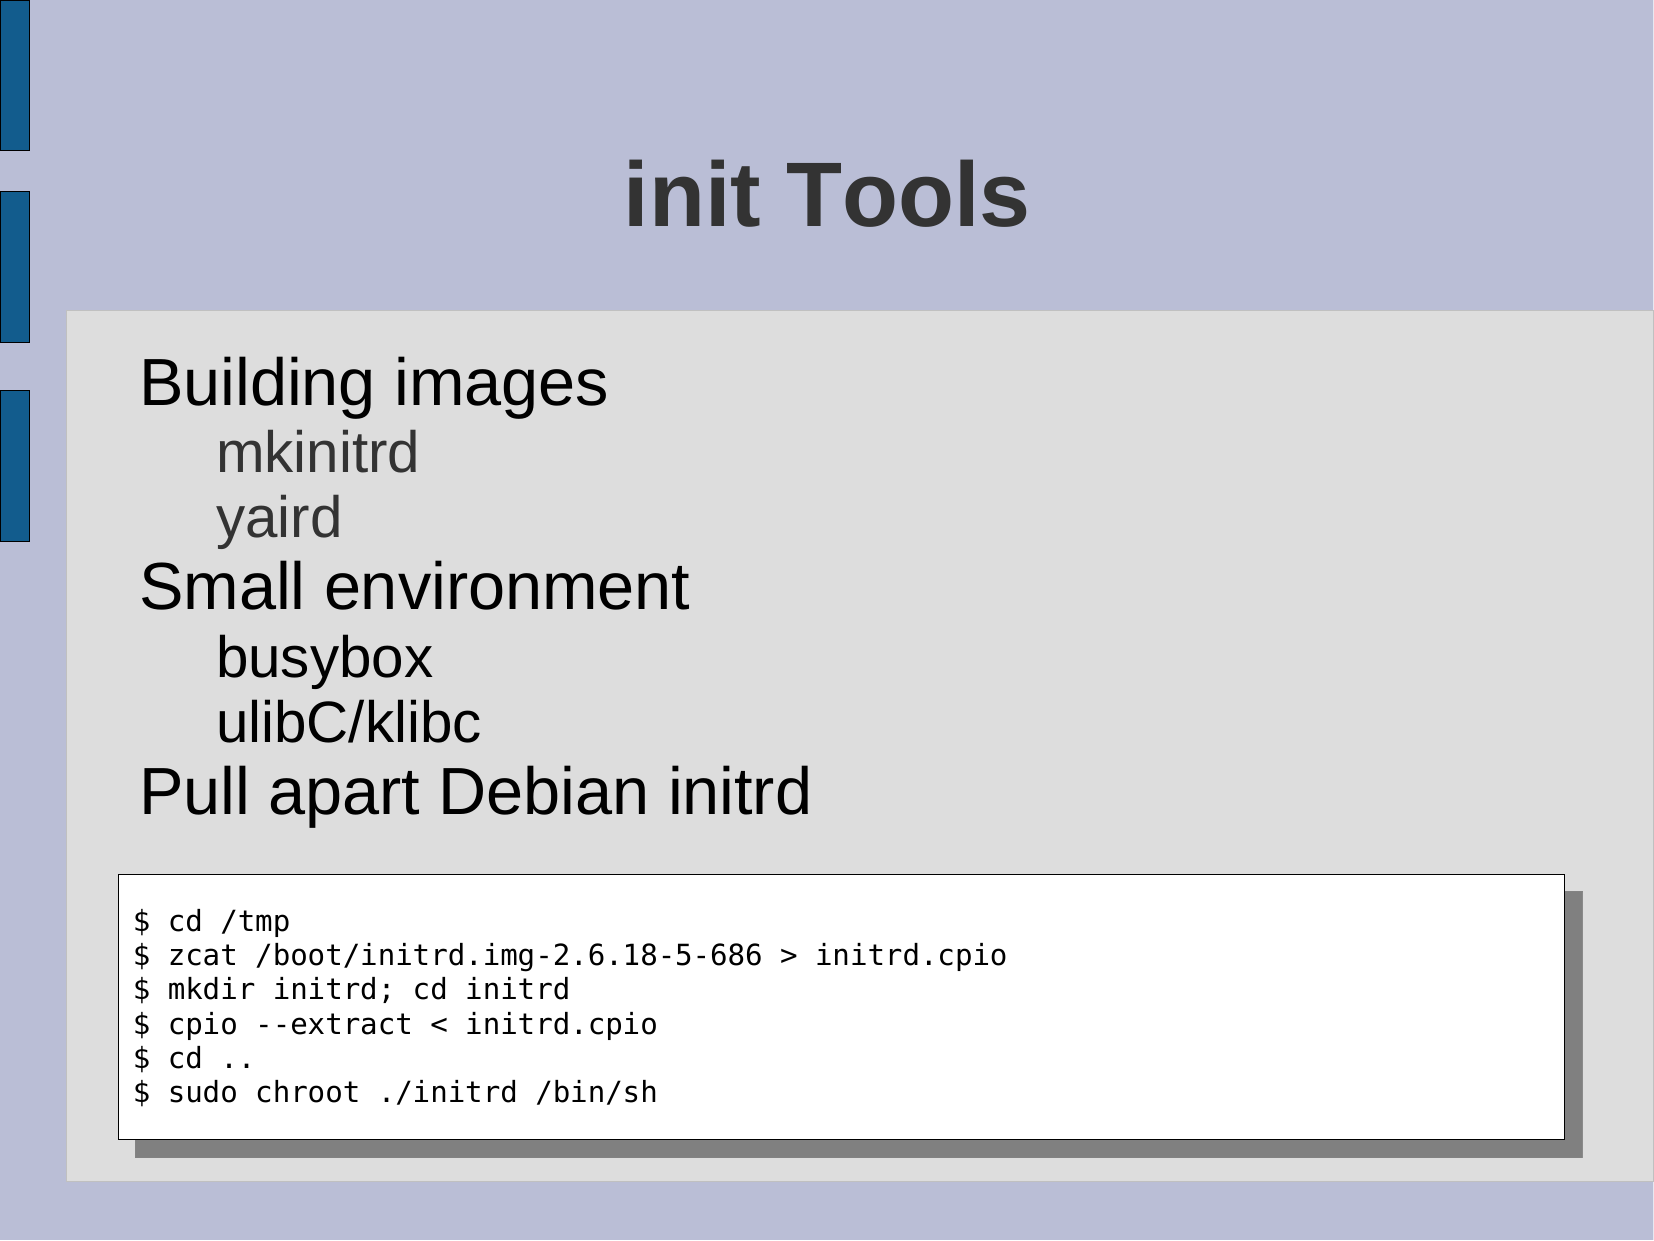

# init Tools
Building images
mkinitrd
yaird
Small environment
busybox
ulibC/klibc
Pull apart Debian initrd
$ cd /tmp
$ zcat /boot/initrd.img-2.6.18-5-686 > initrd.cpio
$ mkdir initrd; cd initrd
$ cpio --extract < initrd.cpio
$ cd ..
$ sudo chroot ./initrd /bin/sh